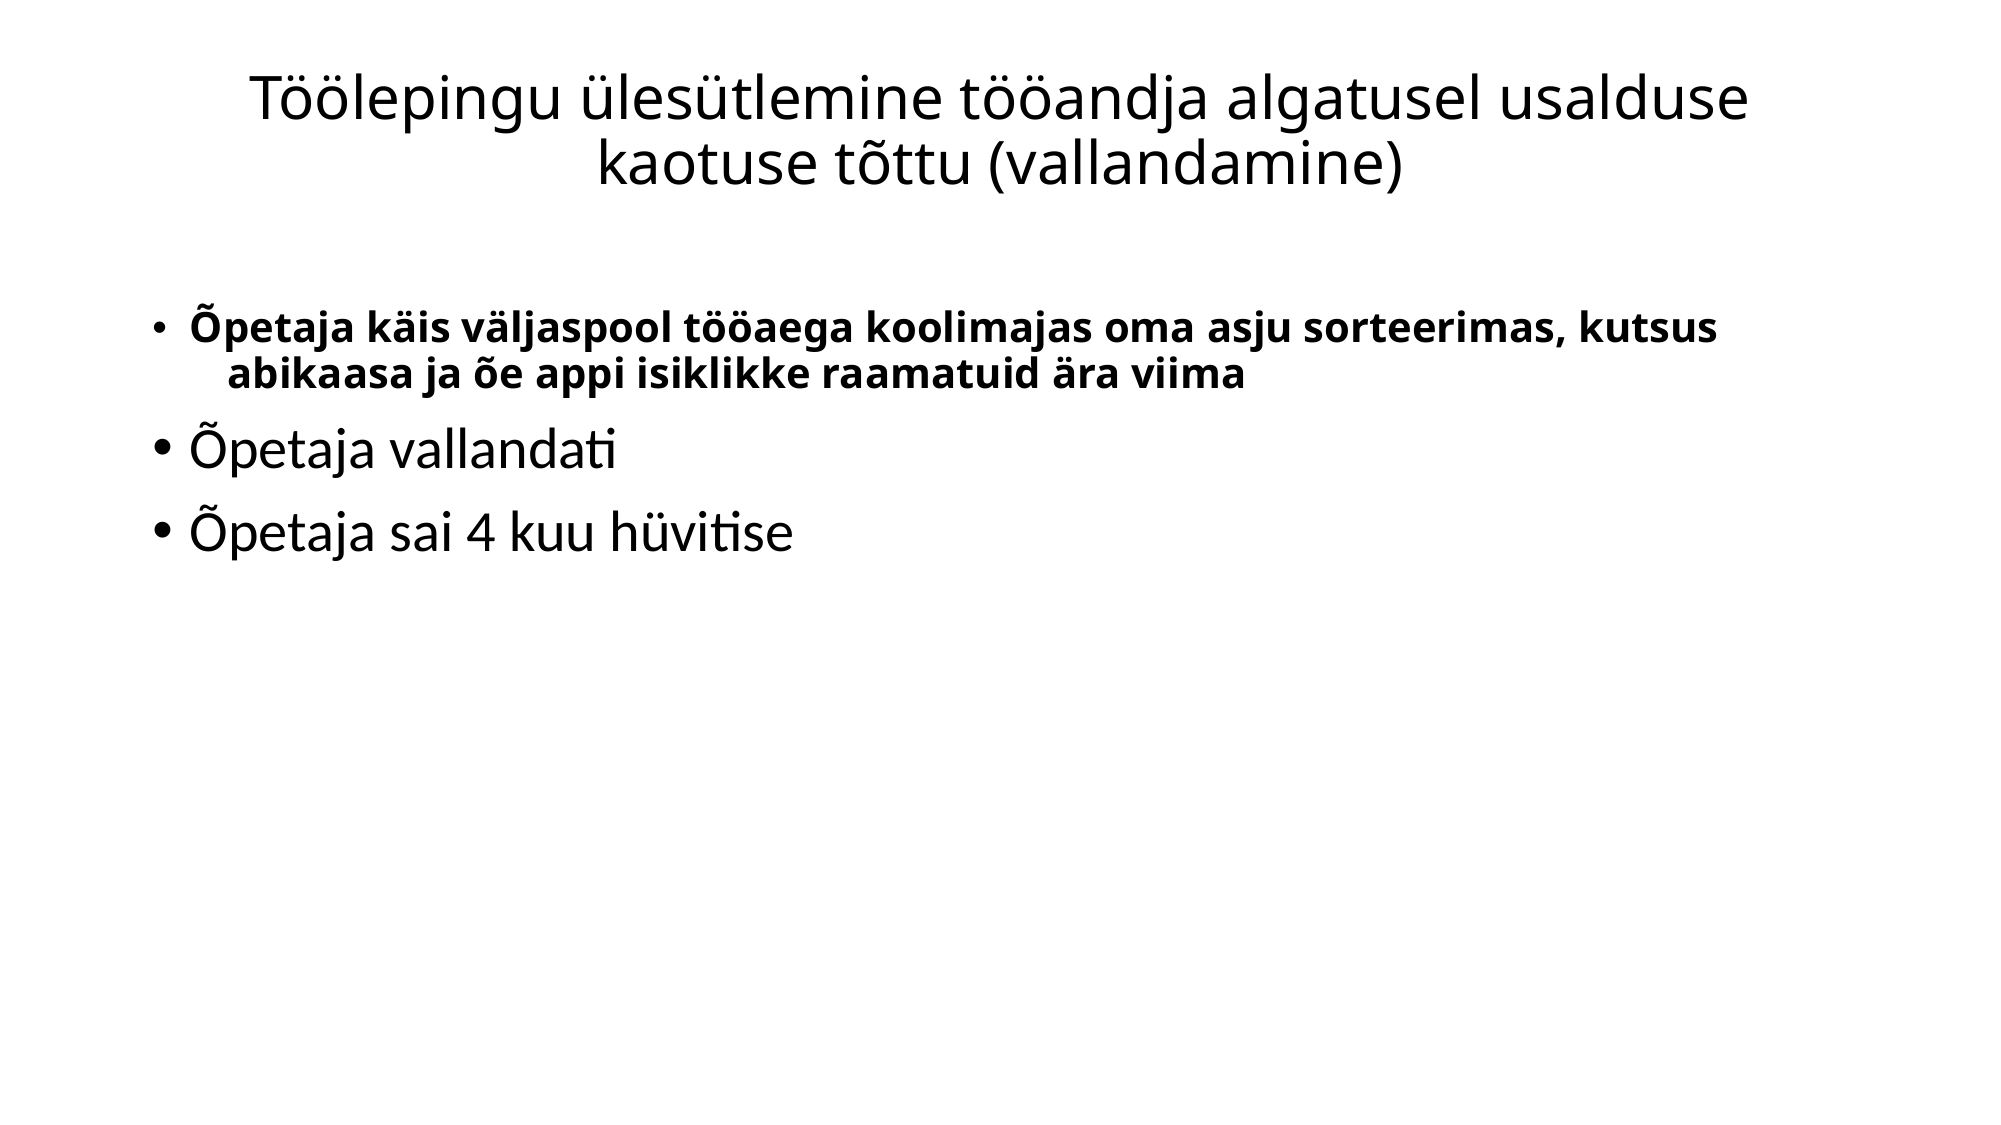

# Töölepingu ülesütlemine tööandja algatusel usalduse kaotuse tõttu (vallandamine)
Õpetaja käis väljaspool tööaega koolimajas oma asju sorteerimas, kutsus abikaasa ja õe appi isiklikke raamatuid ära viima
Õpetaja vallandati
Õpetaja sai 4 kuu hüvitise